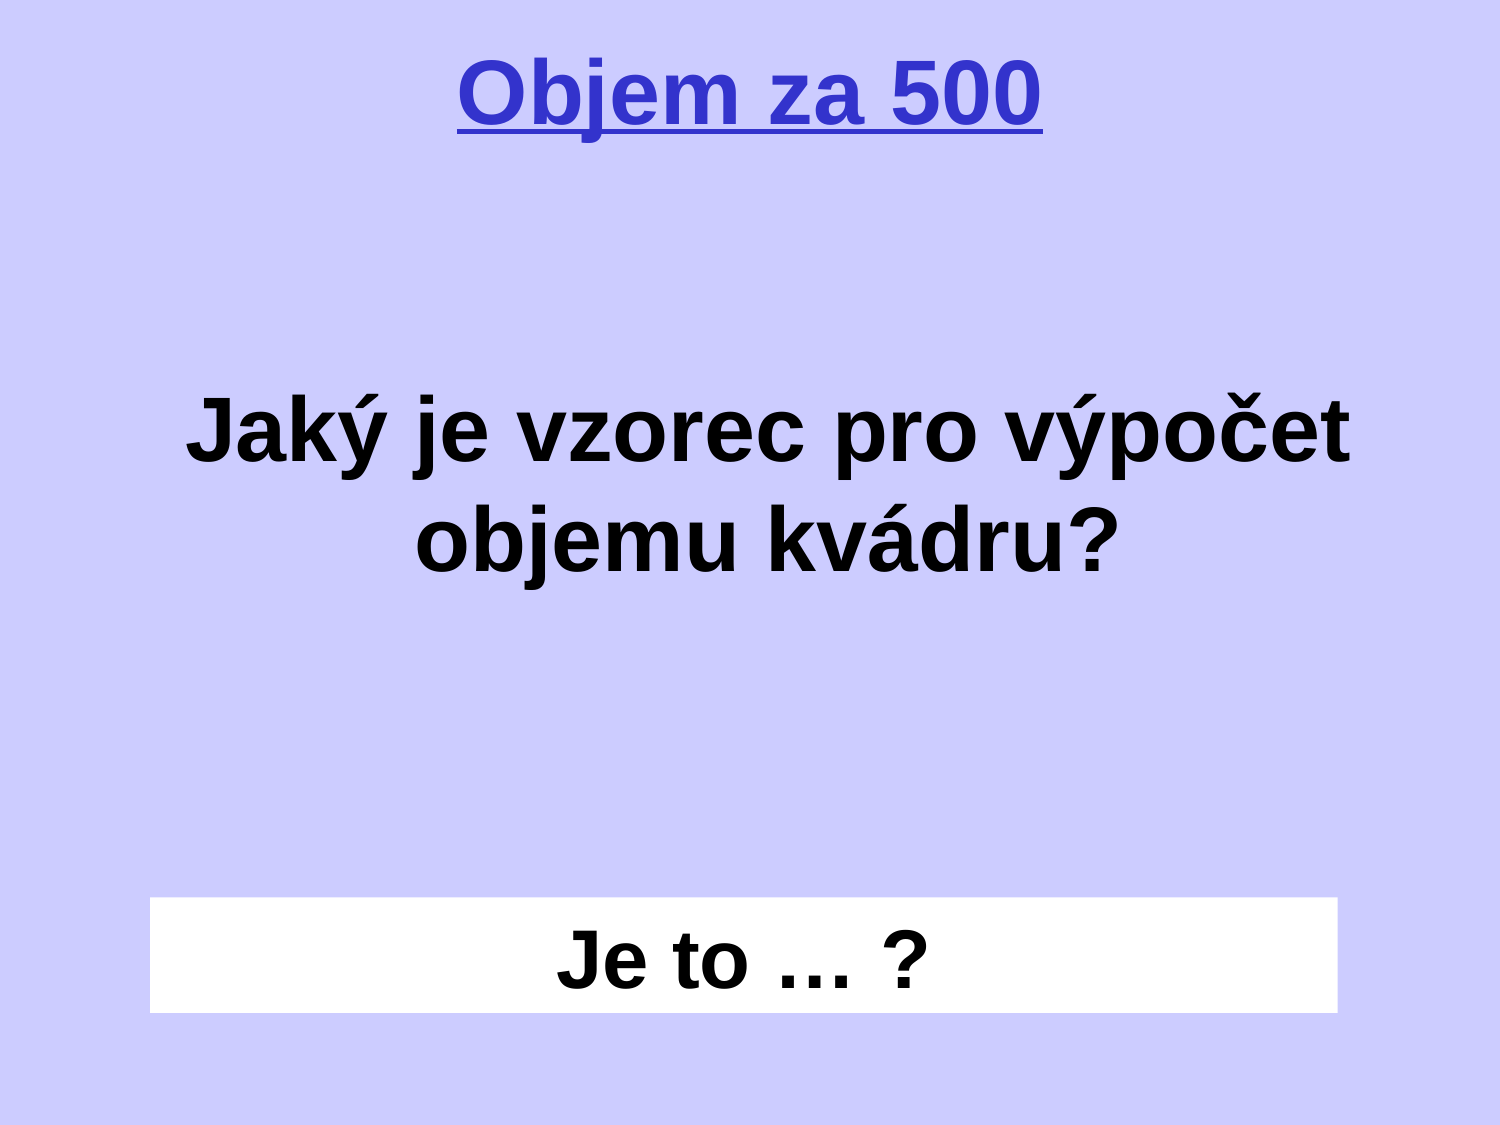

Objem za 500
Jaký je vzorec pro výpočet objemu kvádru?
Je to … ?